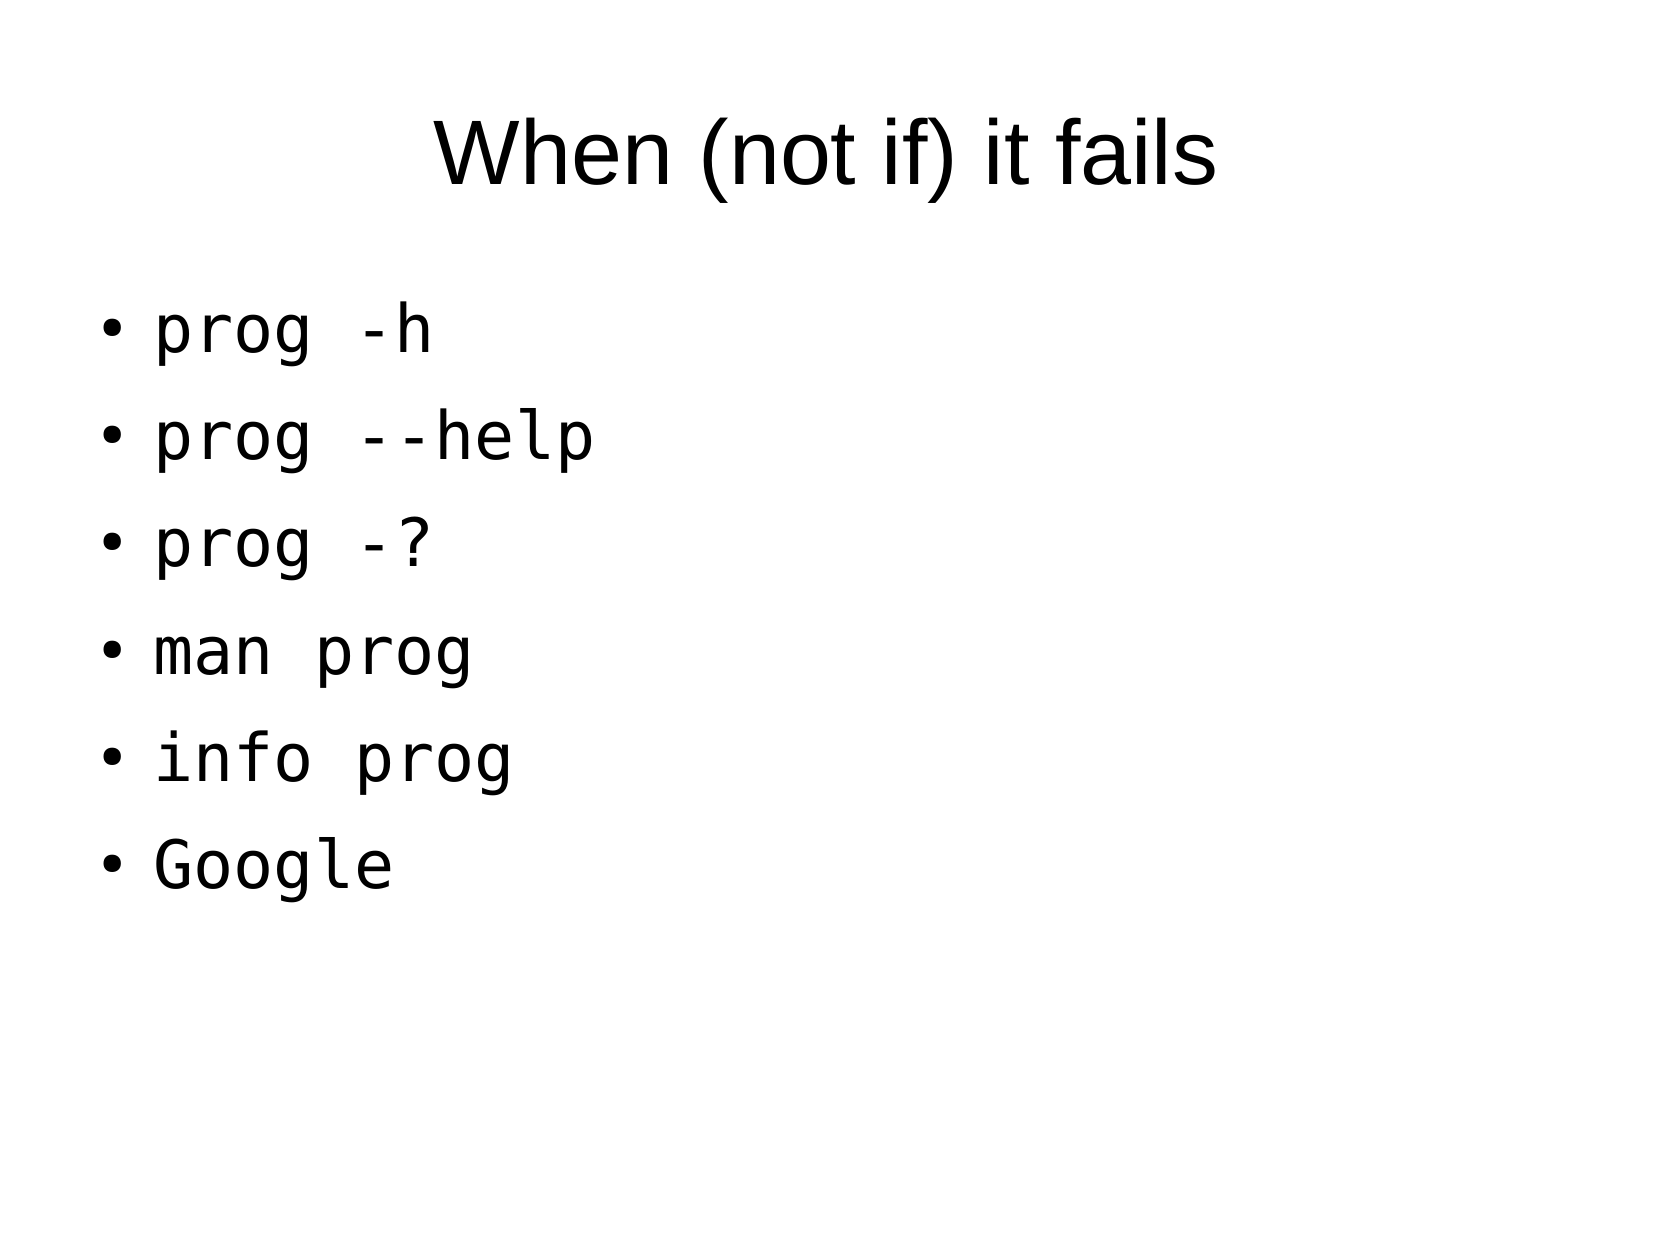

# When (not if) it fails
prog -h
prog --help
prog -?
man prog
info prog
Google